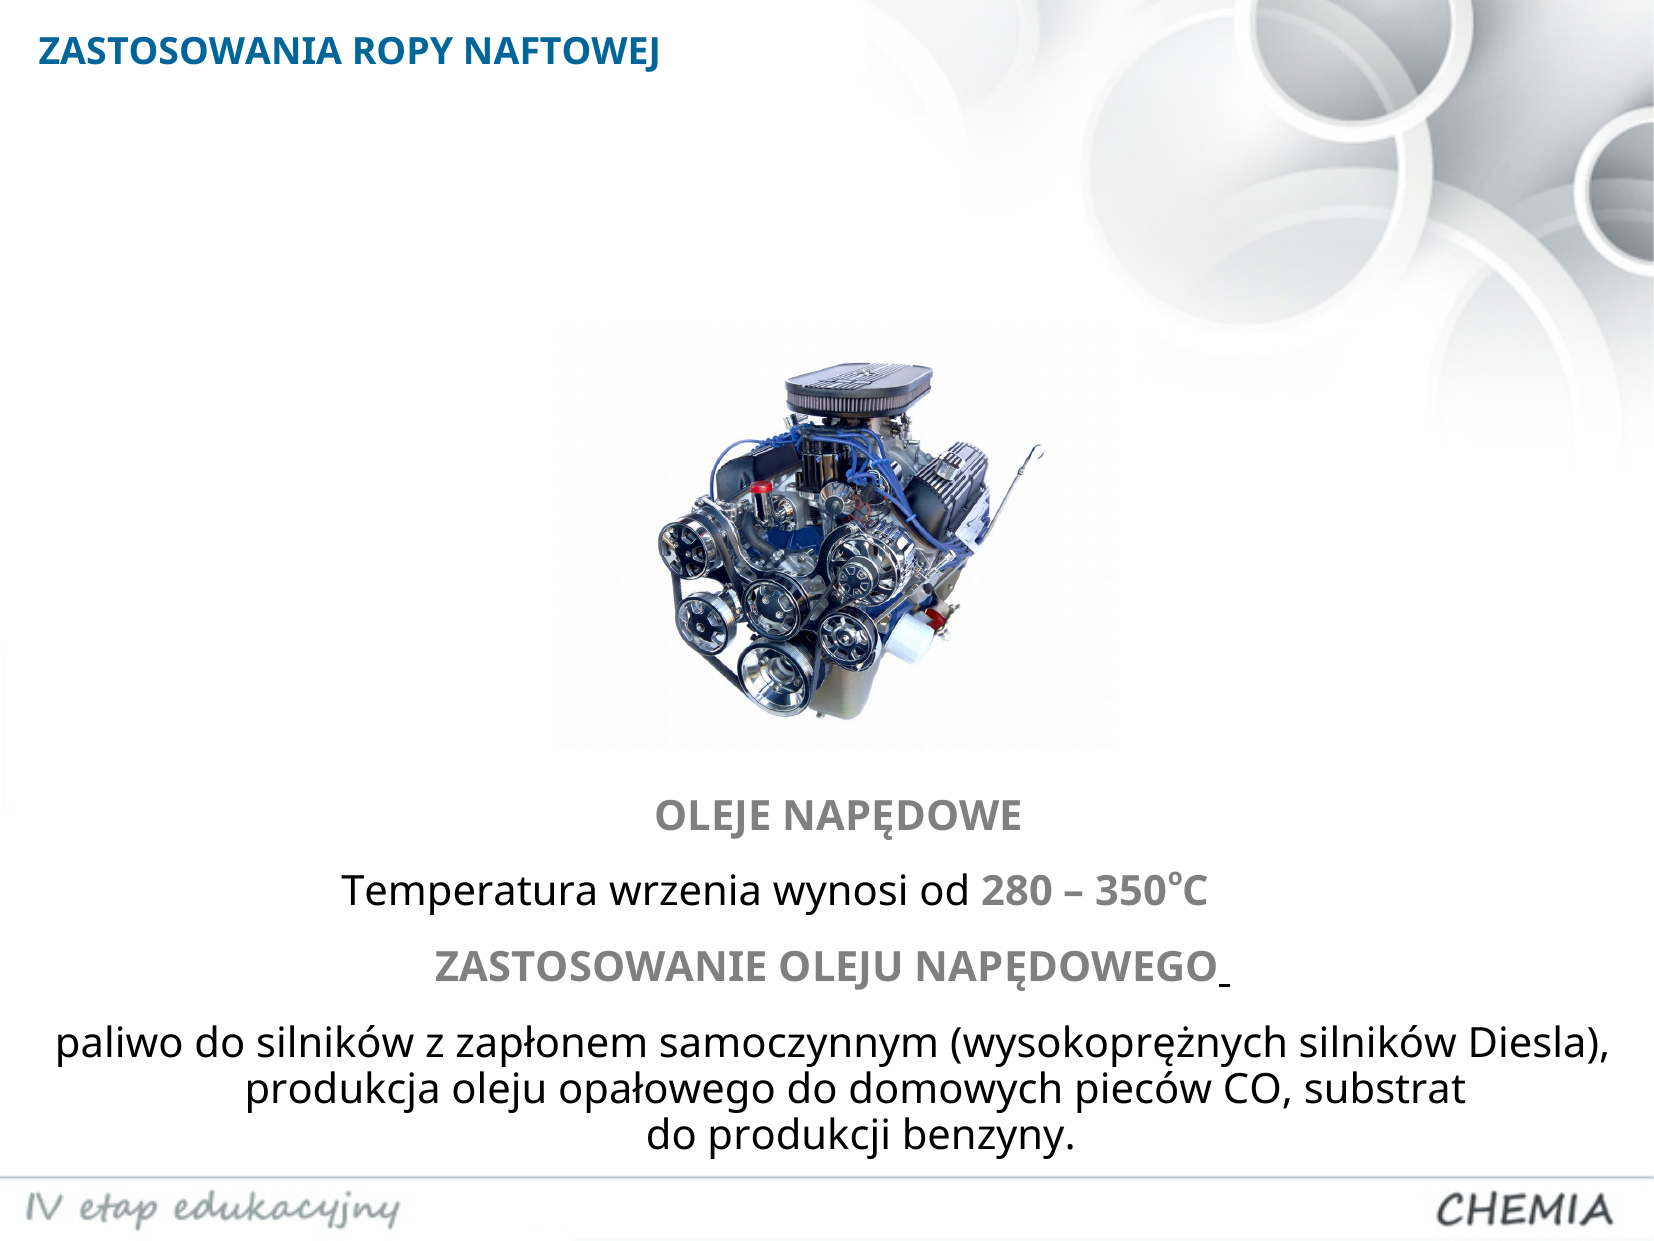

ZASTOSOWANIA ROPY NAFTOWEJ
OLEJE NAPĘDOWE
# Temperatura wrzenia wynosi od 280 – 350oC
ZASTOSOWANIE OLEJU NAPĘDOWEGO
paliwo do silników z zapłonem samoczynnym (wysokoprężnych silników Diesla), produkcja oleju opałowego do domowych pieców CO, substrat
do produkcji benzyny.